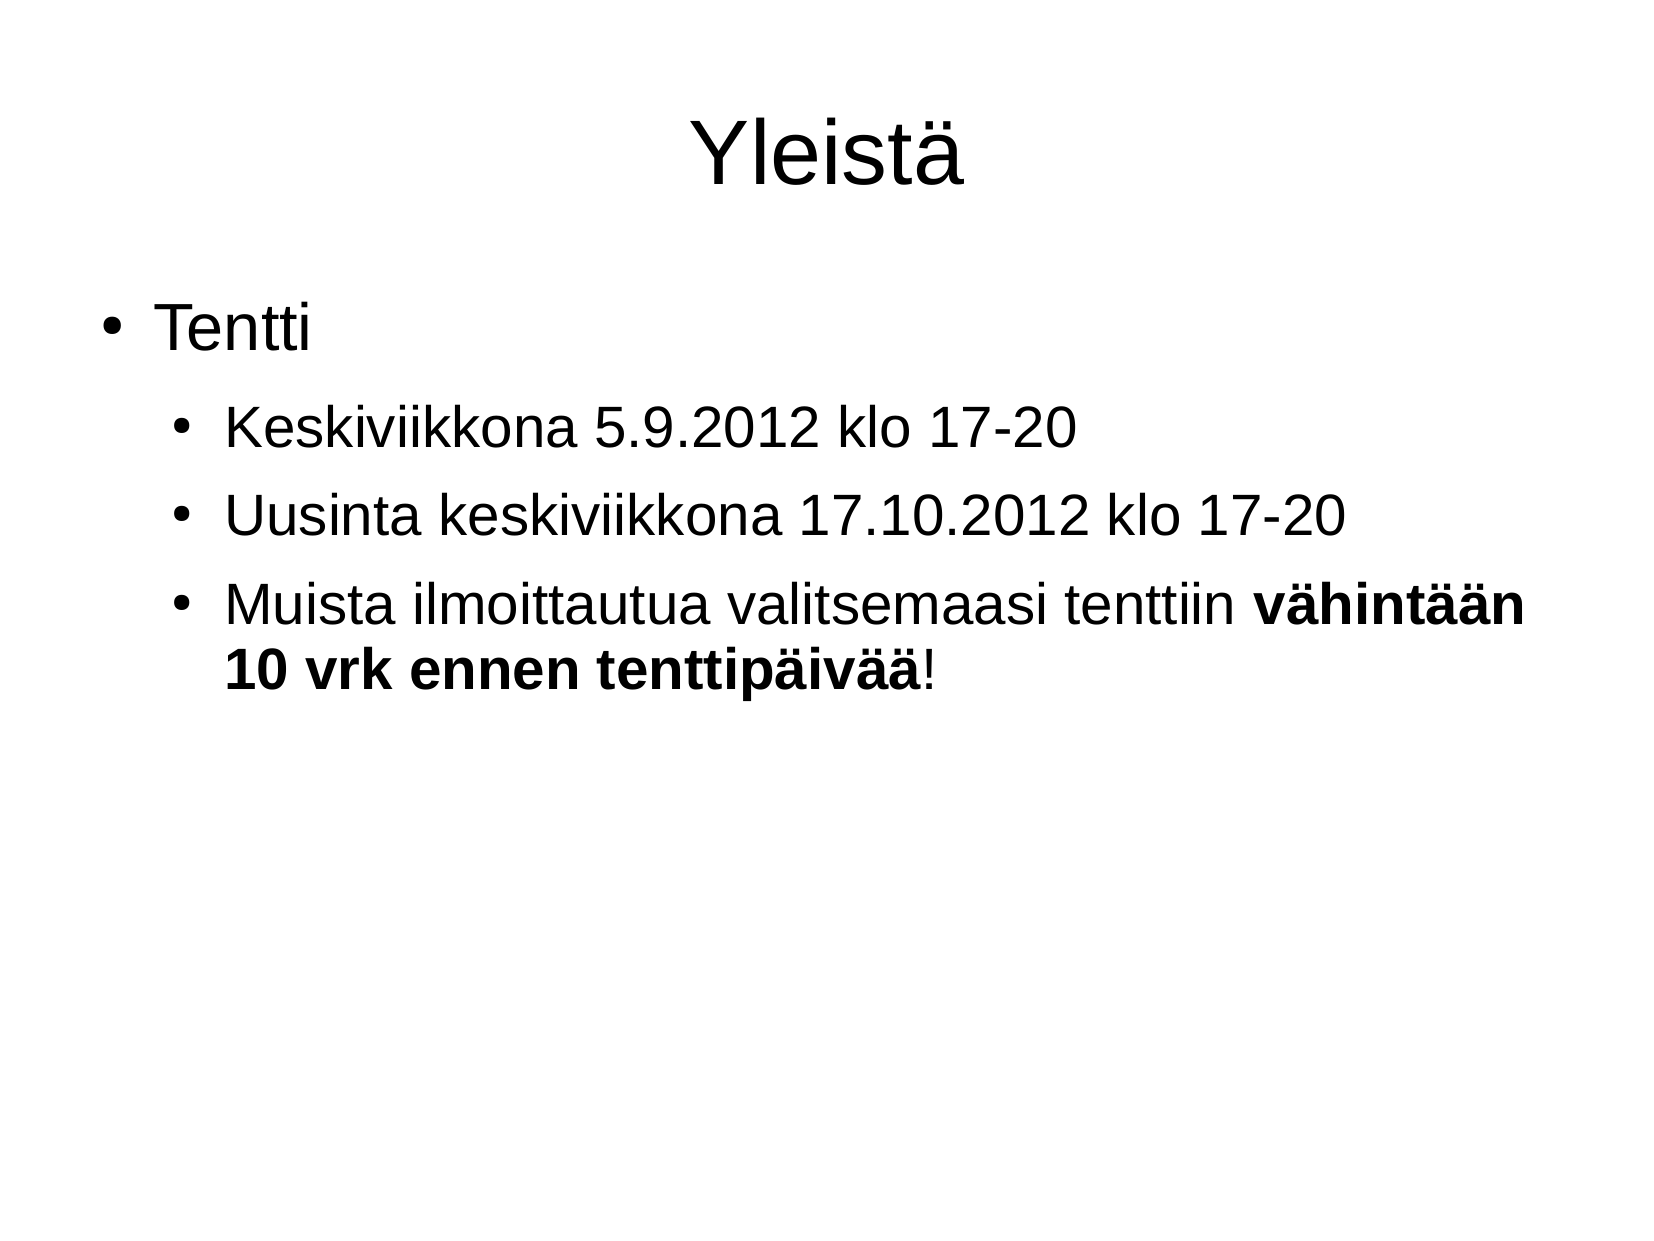

# Yleistä
Tentti
Keskiviikkona 5.9.2012 klo 17-20
Uusinta keskiviikkona 17.10.2012 klo 17-20
Muista ilmoittautua valitsemaasi tenttiin vähintään 10 vrk ennen tenttipäivää!